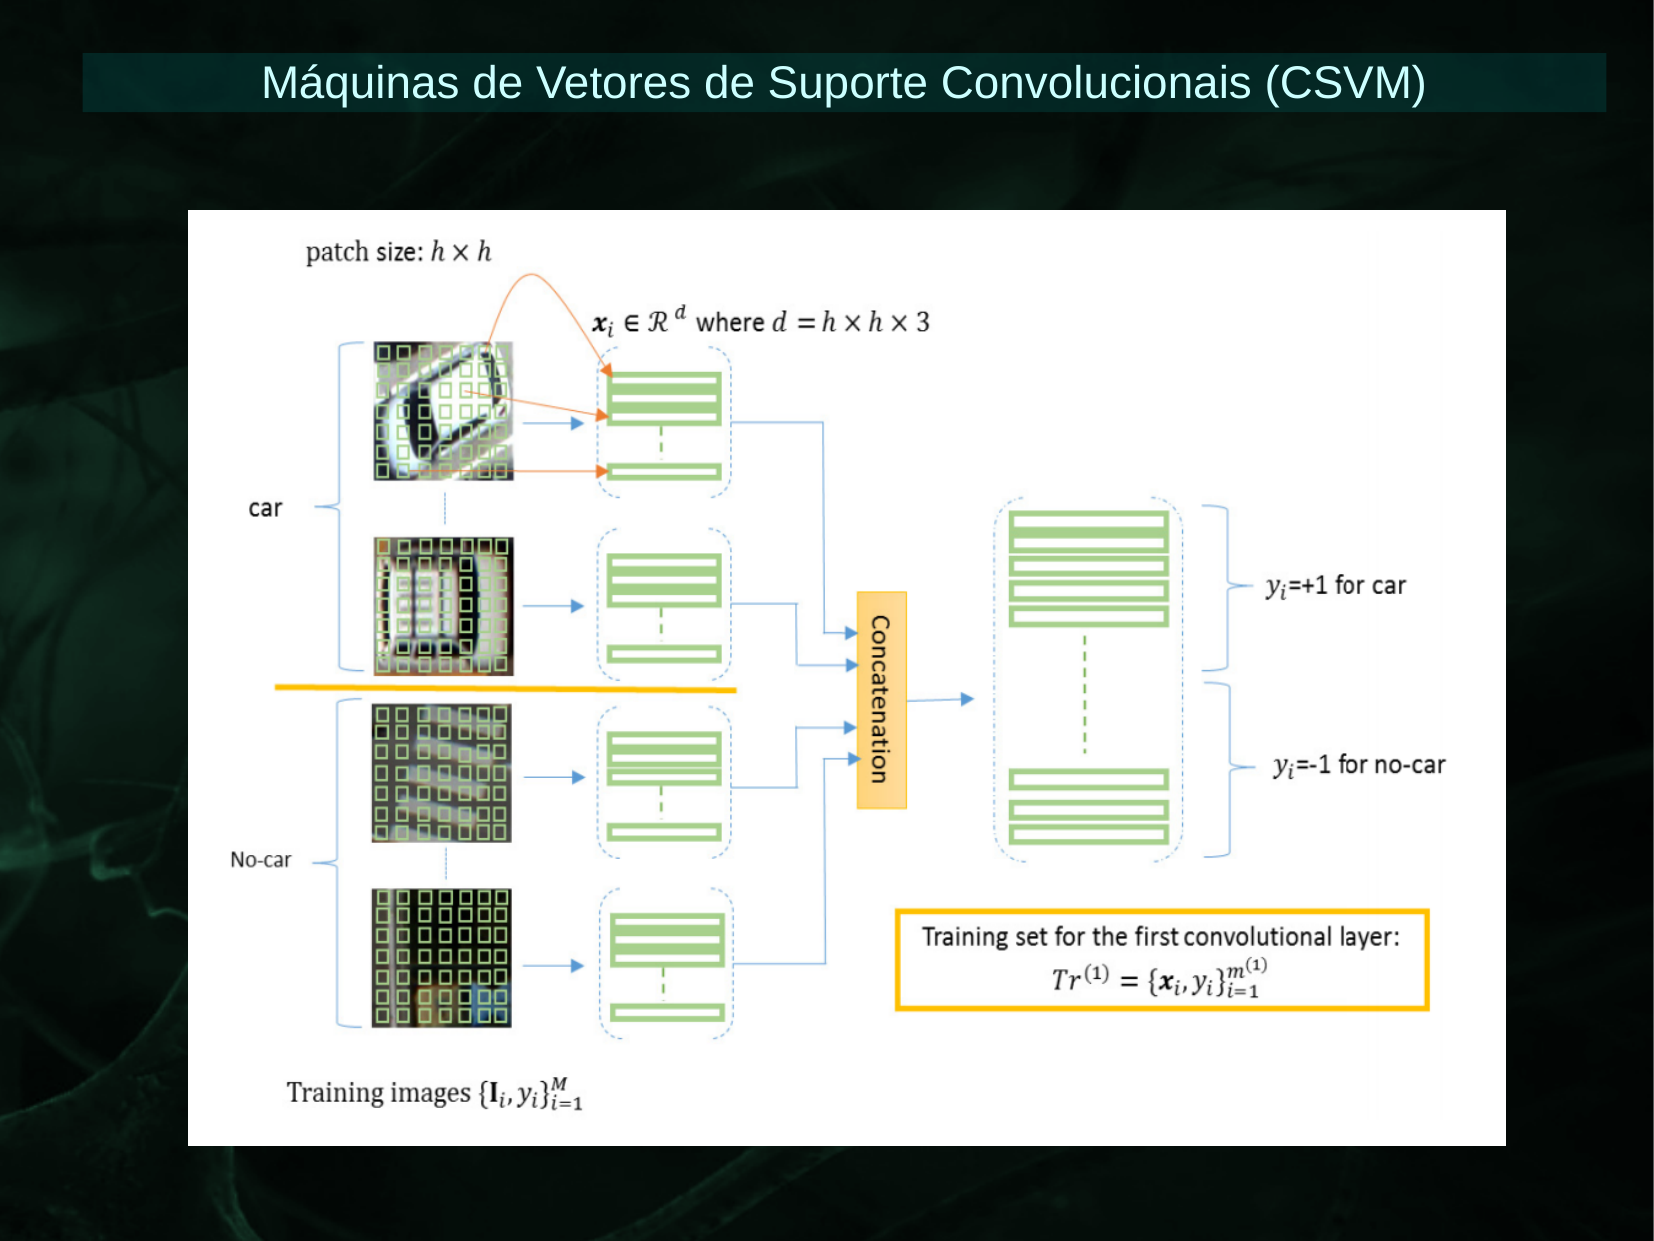

Máquinas de Vetores de Suporte Convolucionais (CSVM)